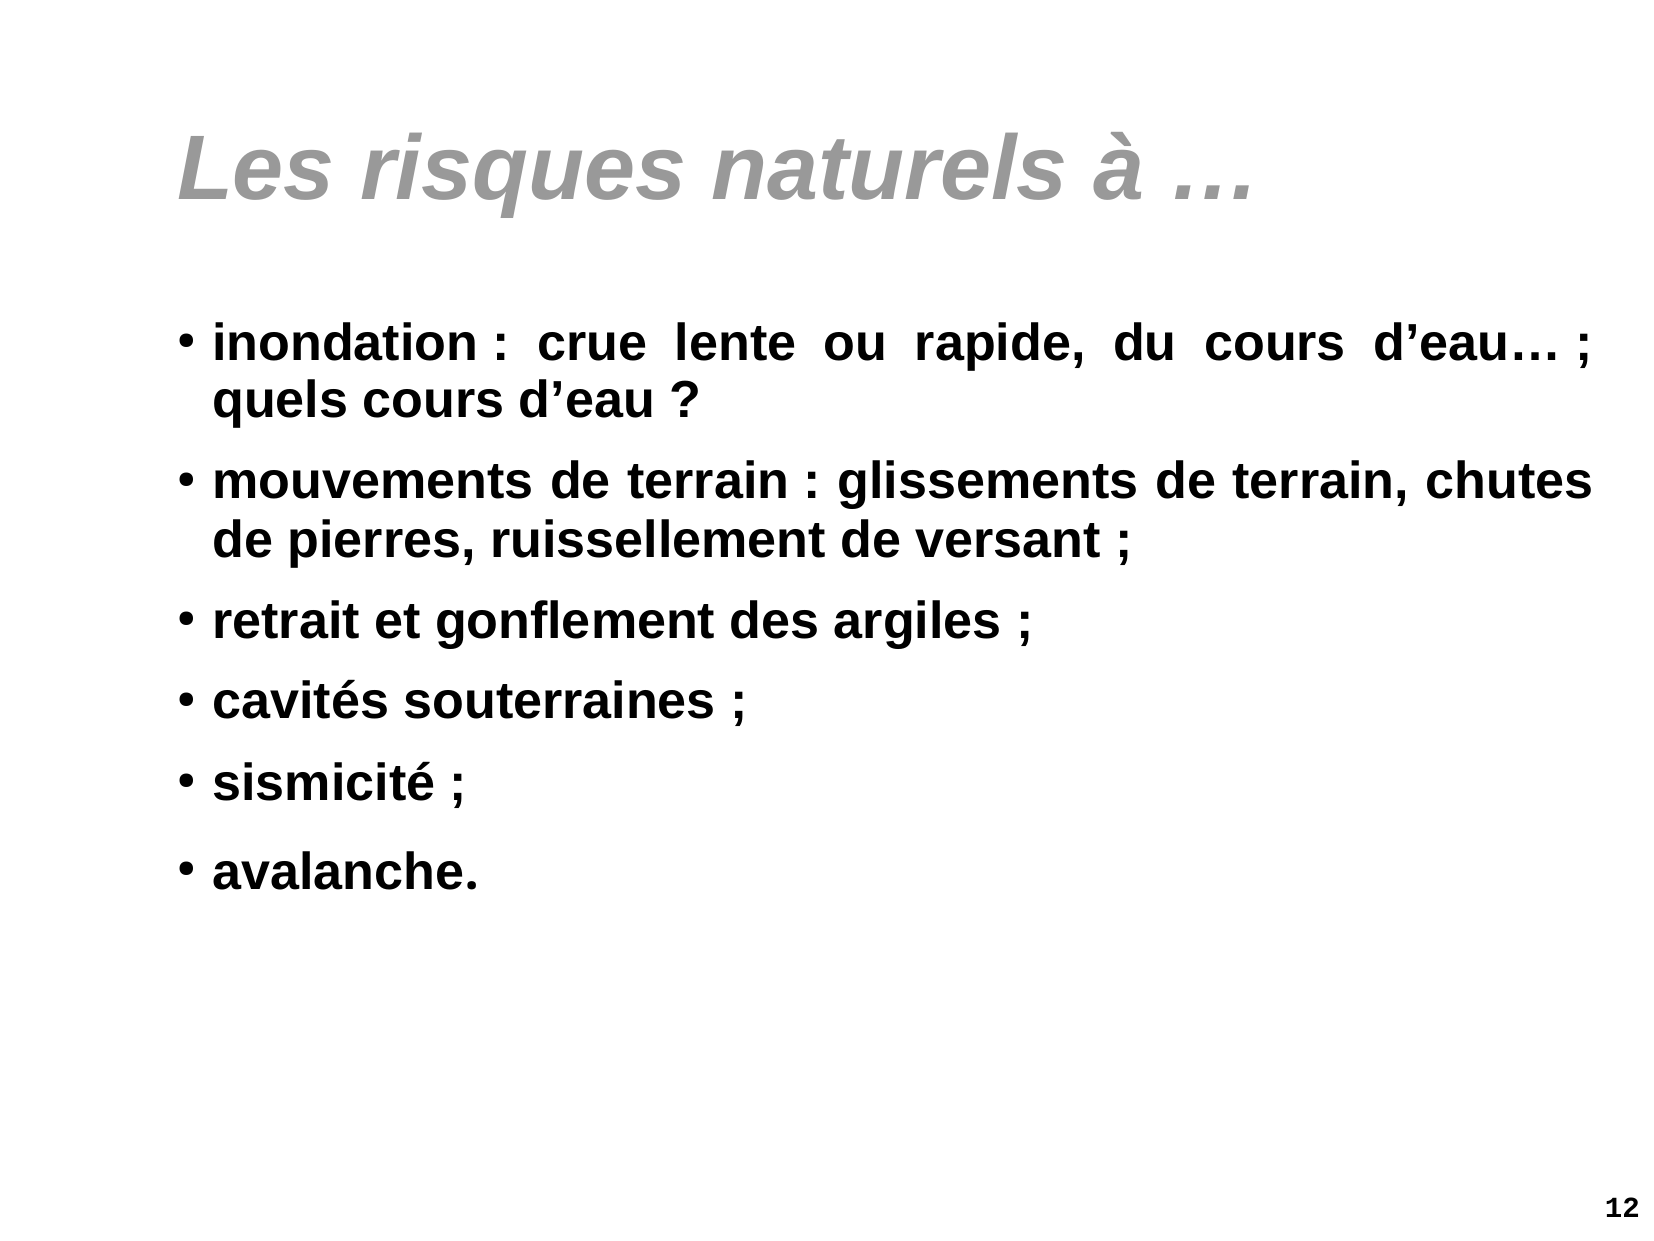

# Les risques naturels à …
inondation : crue lente ou rapide, du cours d’eau… ; quels cours d’eau ?
mouvements de terrain : glissements de terrain, chutes de pierres, ruissellement de versant ;
retrait et gonflement des argiles ;
cavités souterraines ;
sismicité ;
avalanche.